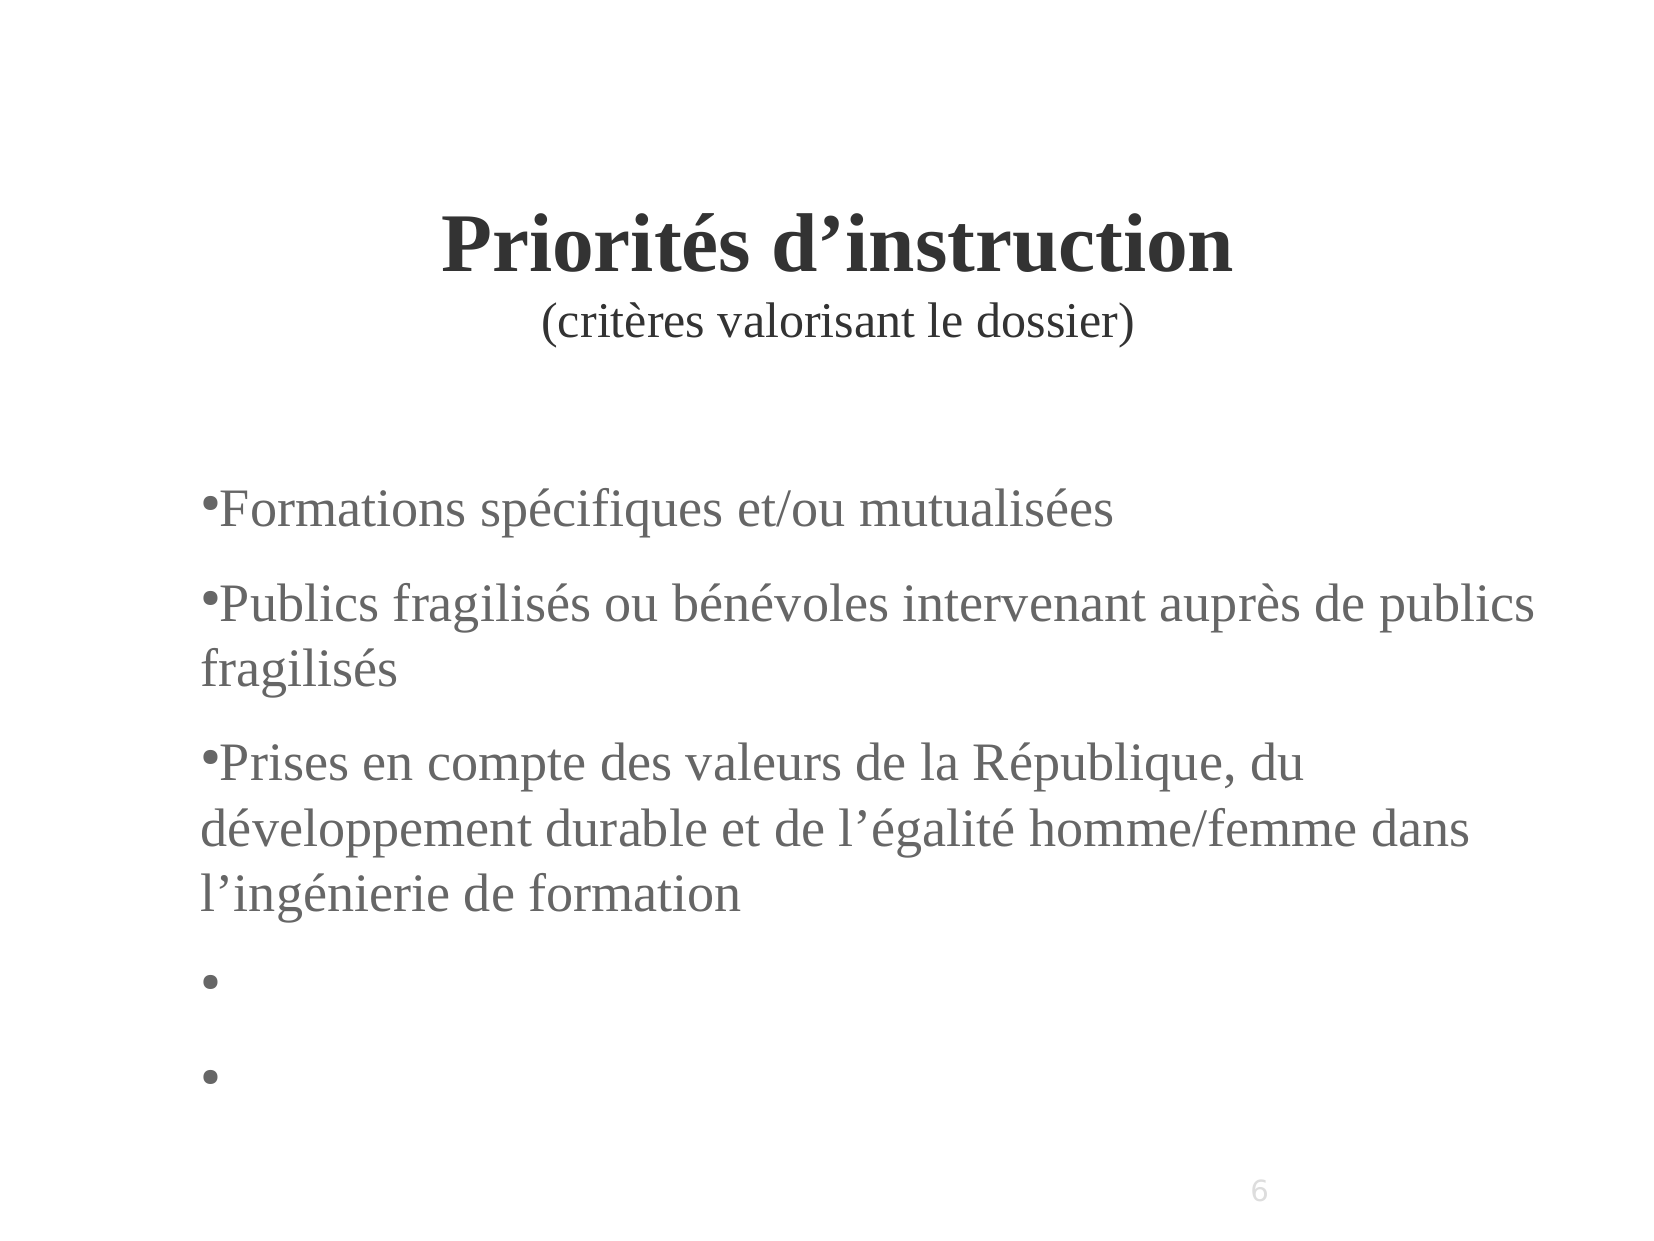

# Priorités d’instruction (critères valorisant le dossier)
Formations spécifiques et/ou mutualisées
Publics fragilisés ou bénévoles intervenant auprès de publics fragilisés
Prises en compte des valeurs de la République, du développement durable et de l’égalité homme/femme dans l’ingénierie de formation